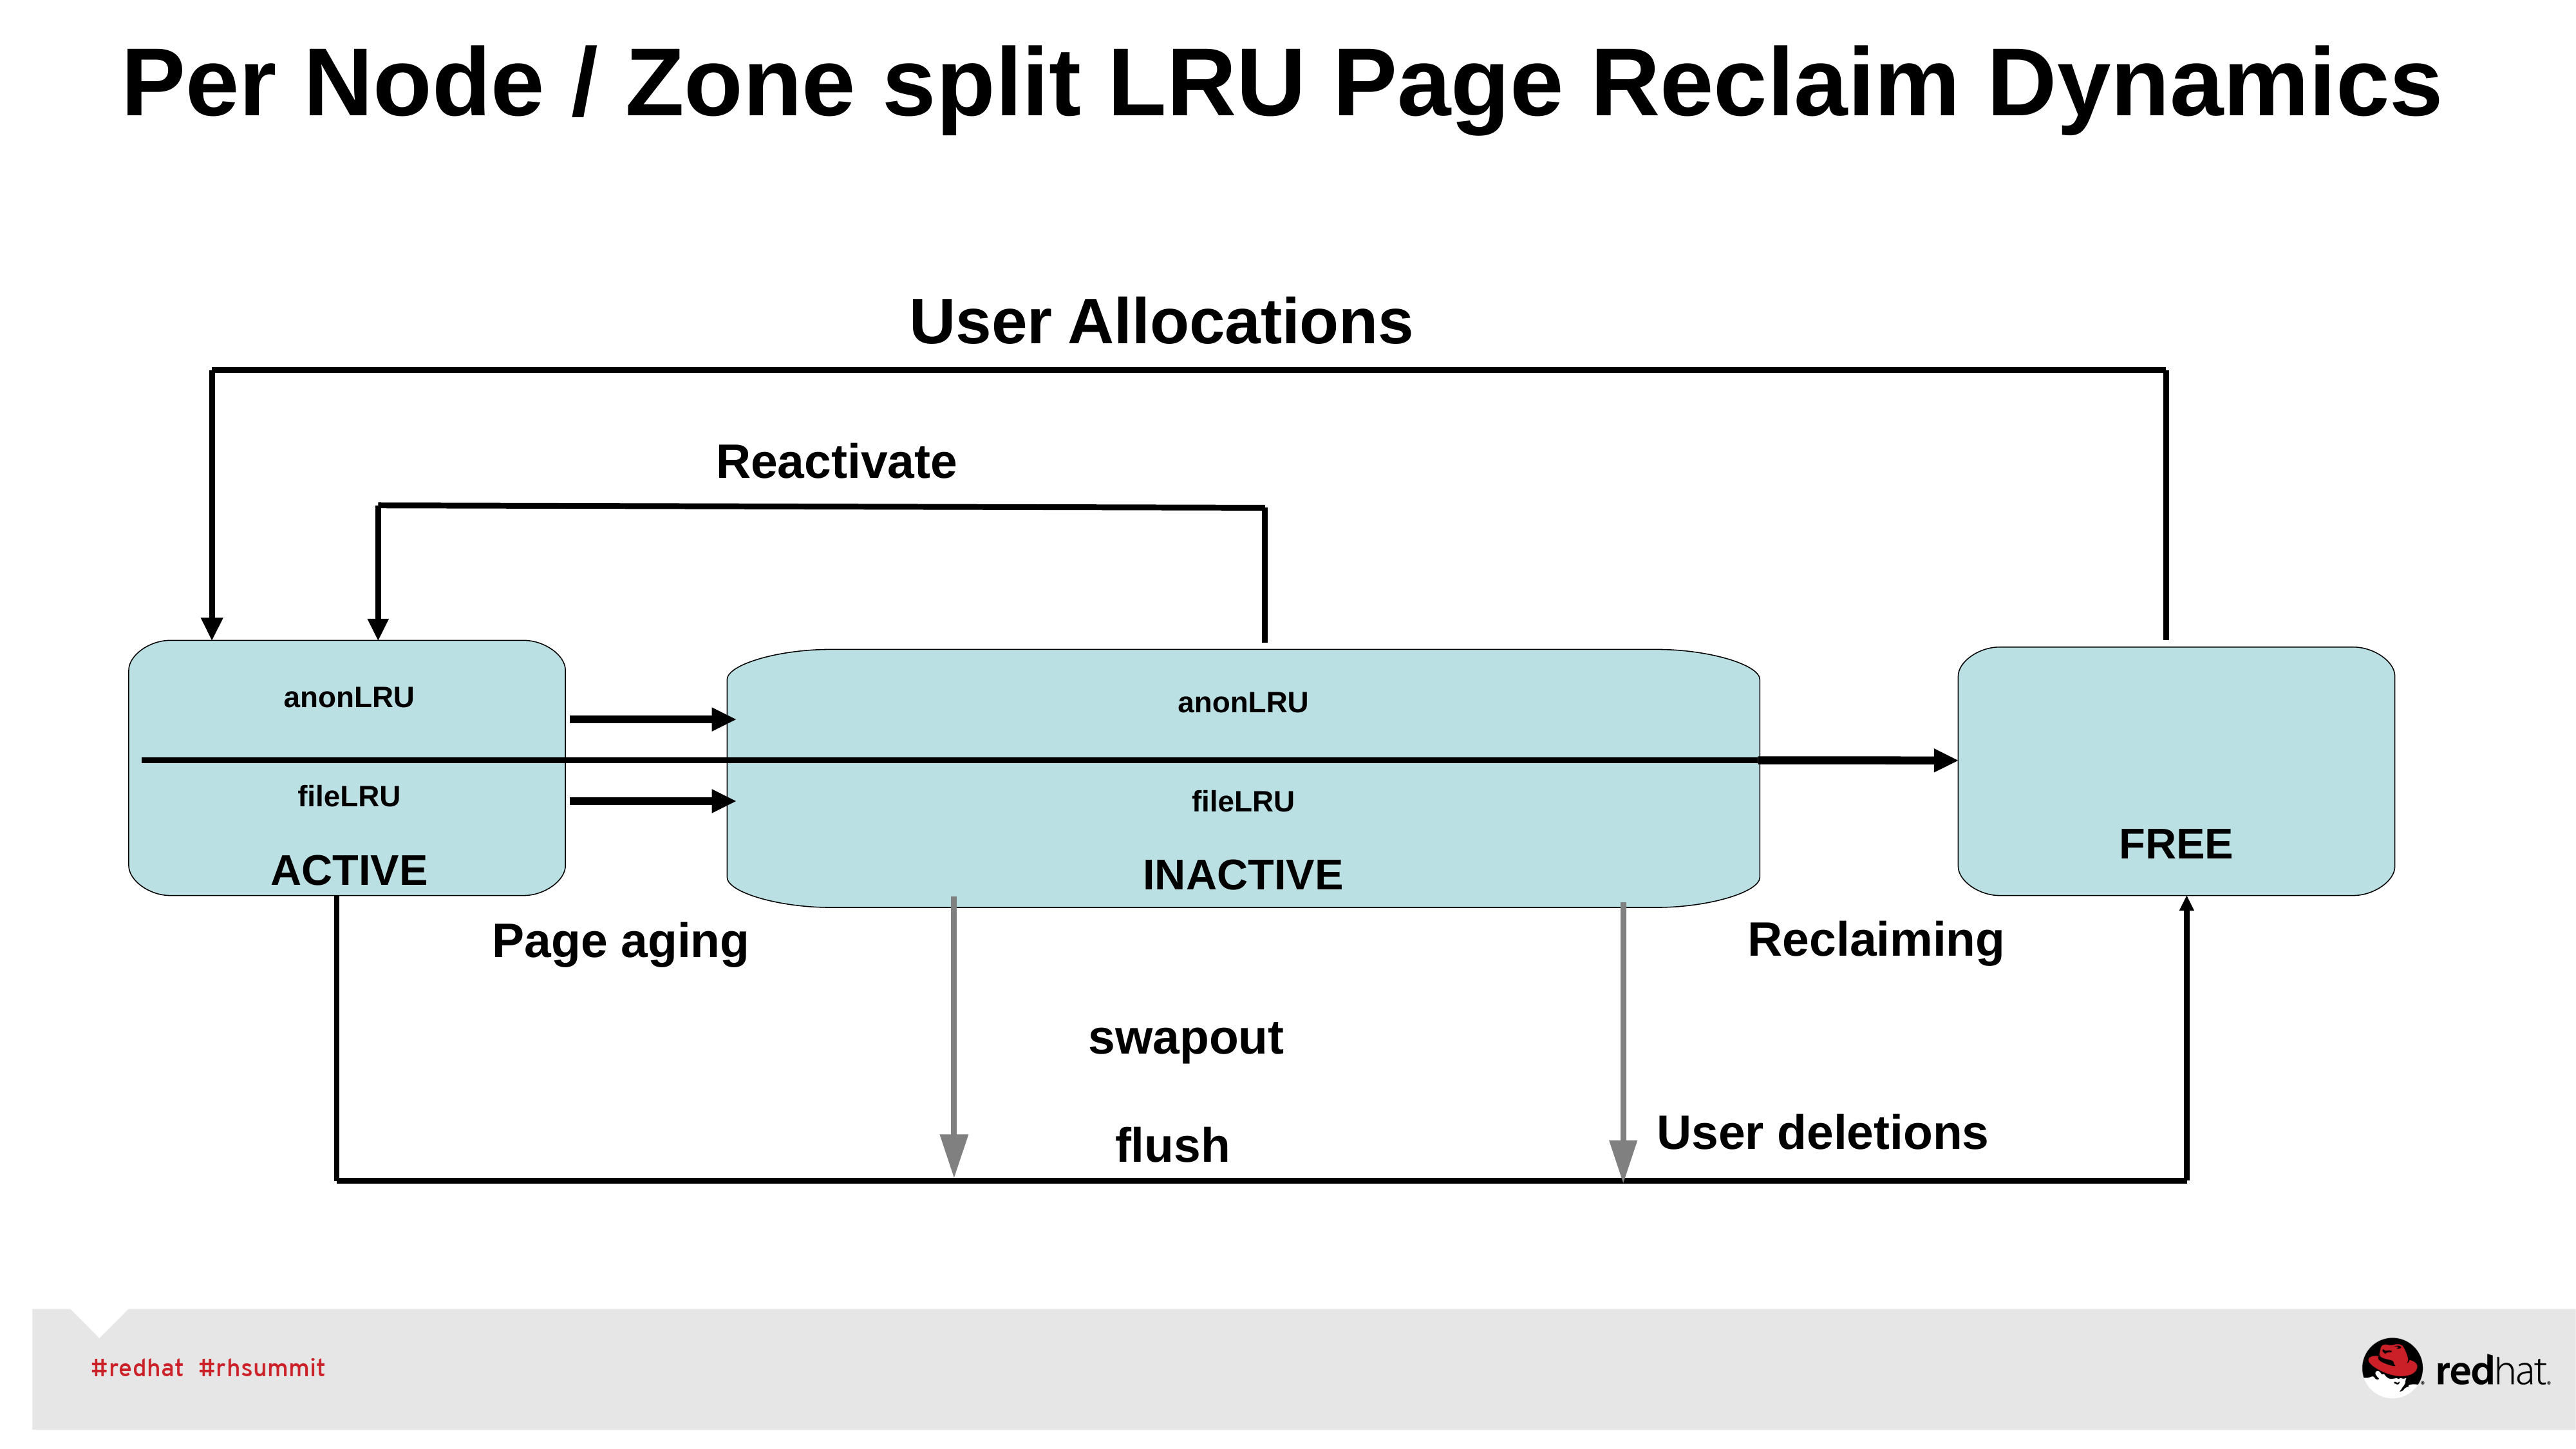

# Per Node / Zone split LRU Page Reclaim Dynamics
User Allocations
Reactivate
anonLRU
fileLRU
INACTIVE
anonLRU
fileLRU
ACTIVE
FREE
Reclaiming
Page aging
swapout
 flush
User deletions